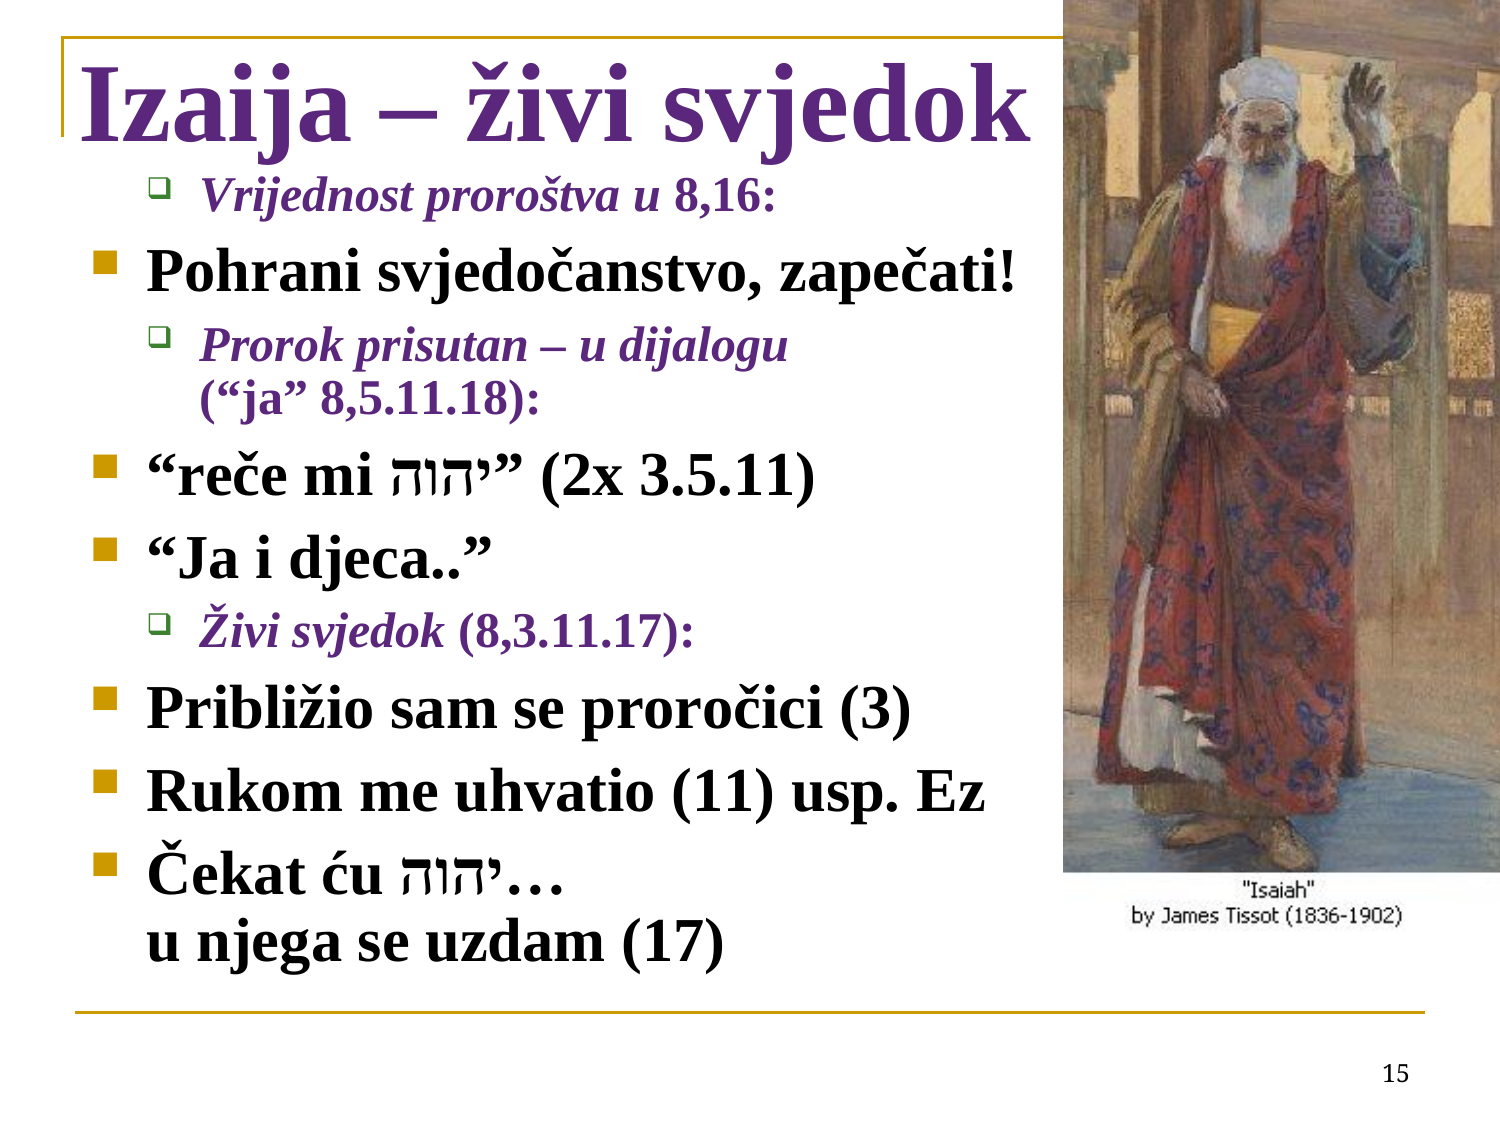

# Izaija – živi svjedok
Vrijednost proroštva u 8,16:
Pohrani svjedočanstvo, zapečati!
Prorok prisutan – u dijalogu
(“ja” 8,5.11.18):
“reče mi יהוה” (2x 3.5.11)
“Ja i djeca..”
Živi svjedok (8,3.11.17):
Približio sam se proročici (3)
Rukom me uhvatio (11) usp. Ez
Čekat ću יהוה…
u njega se uzdam (17)